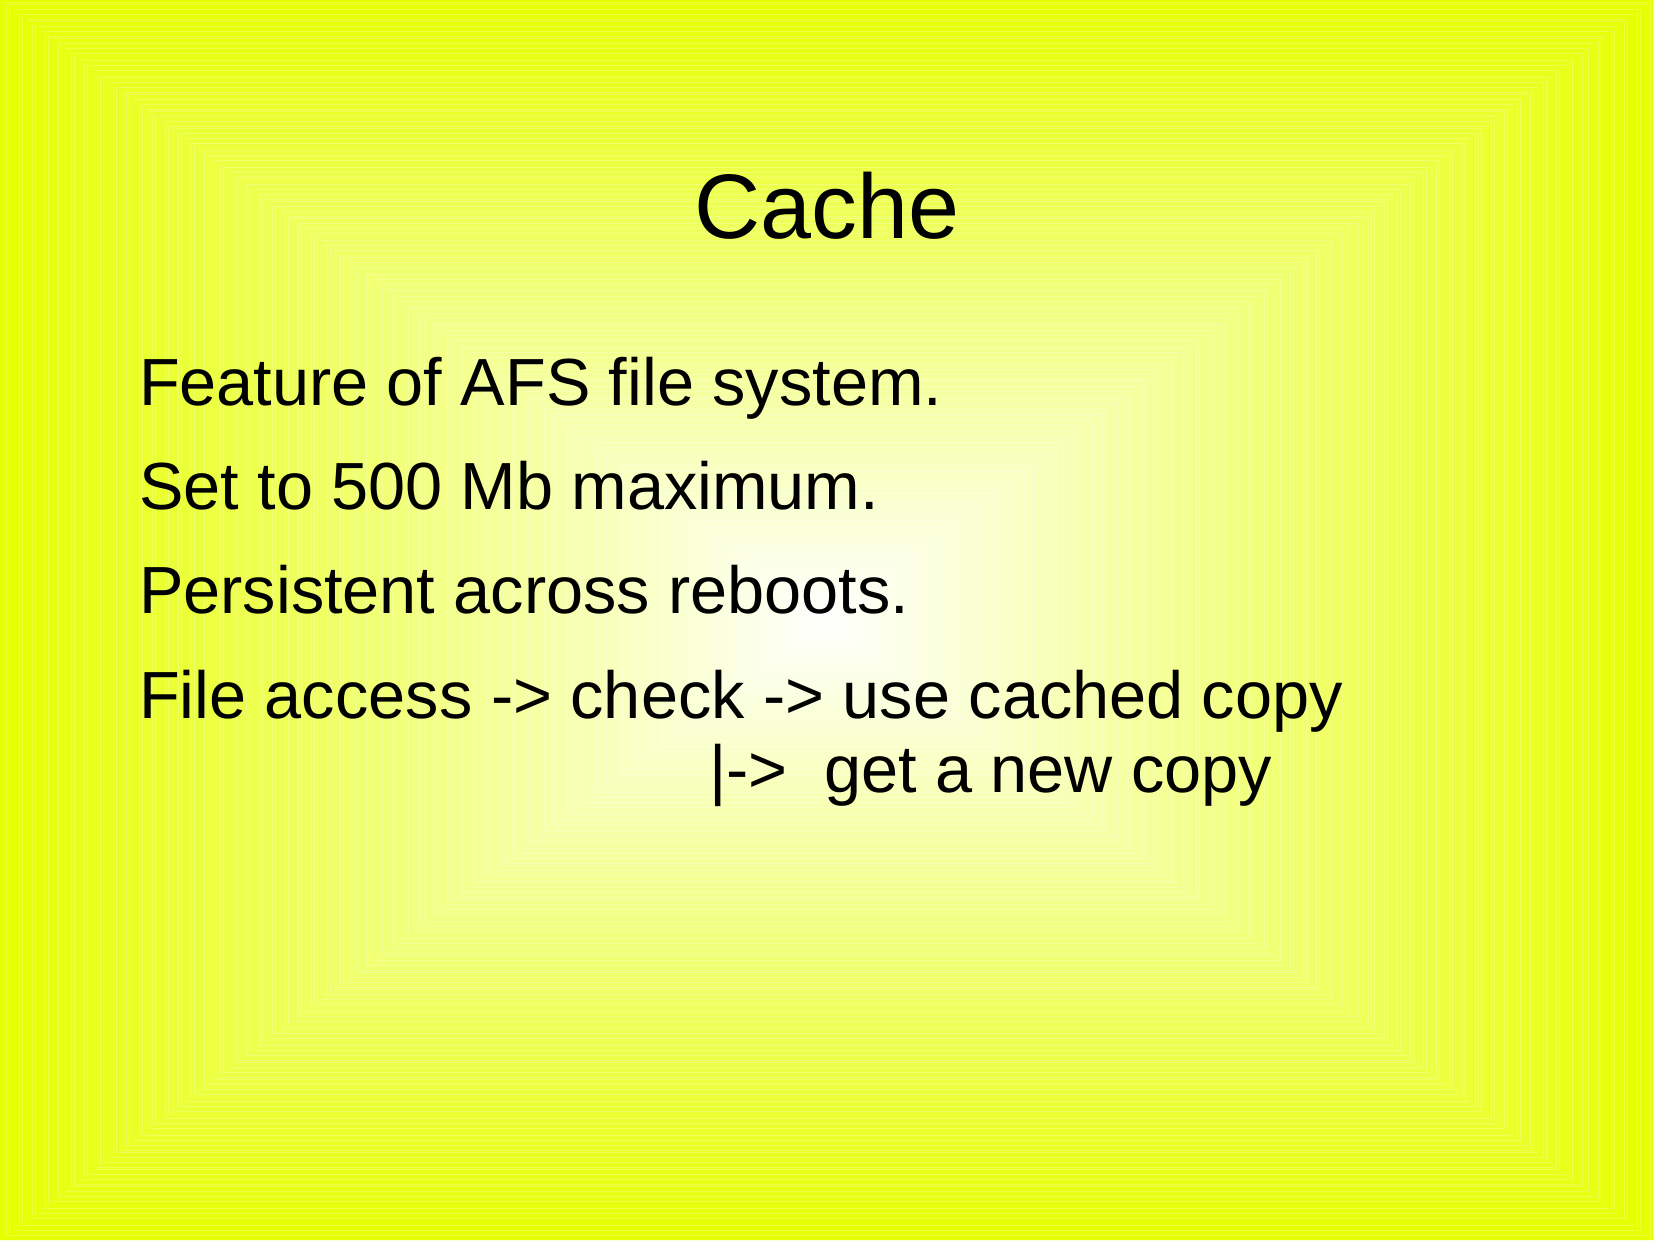

# Cache
Feature of AFS file system.
Set to 500 Mb maximum.
Persistent across reboots.
File access -> check -> use cached copy										|-> get a new copy